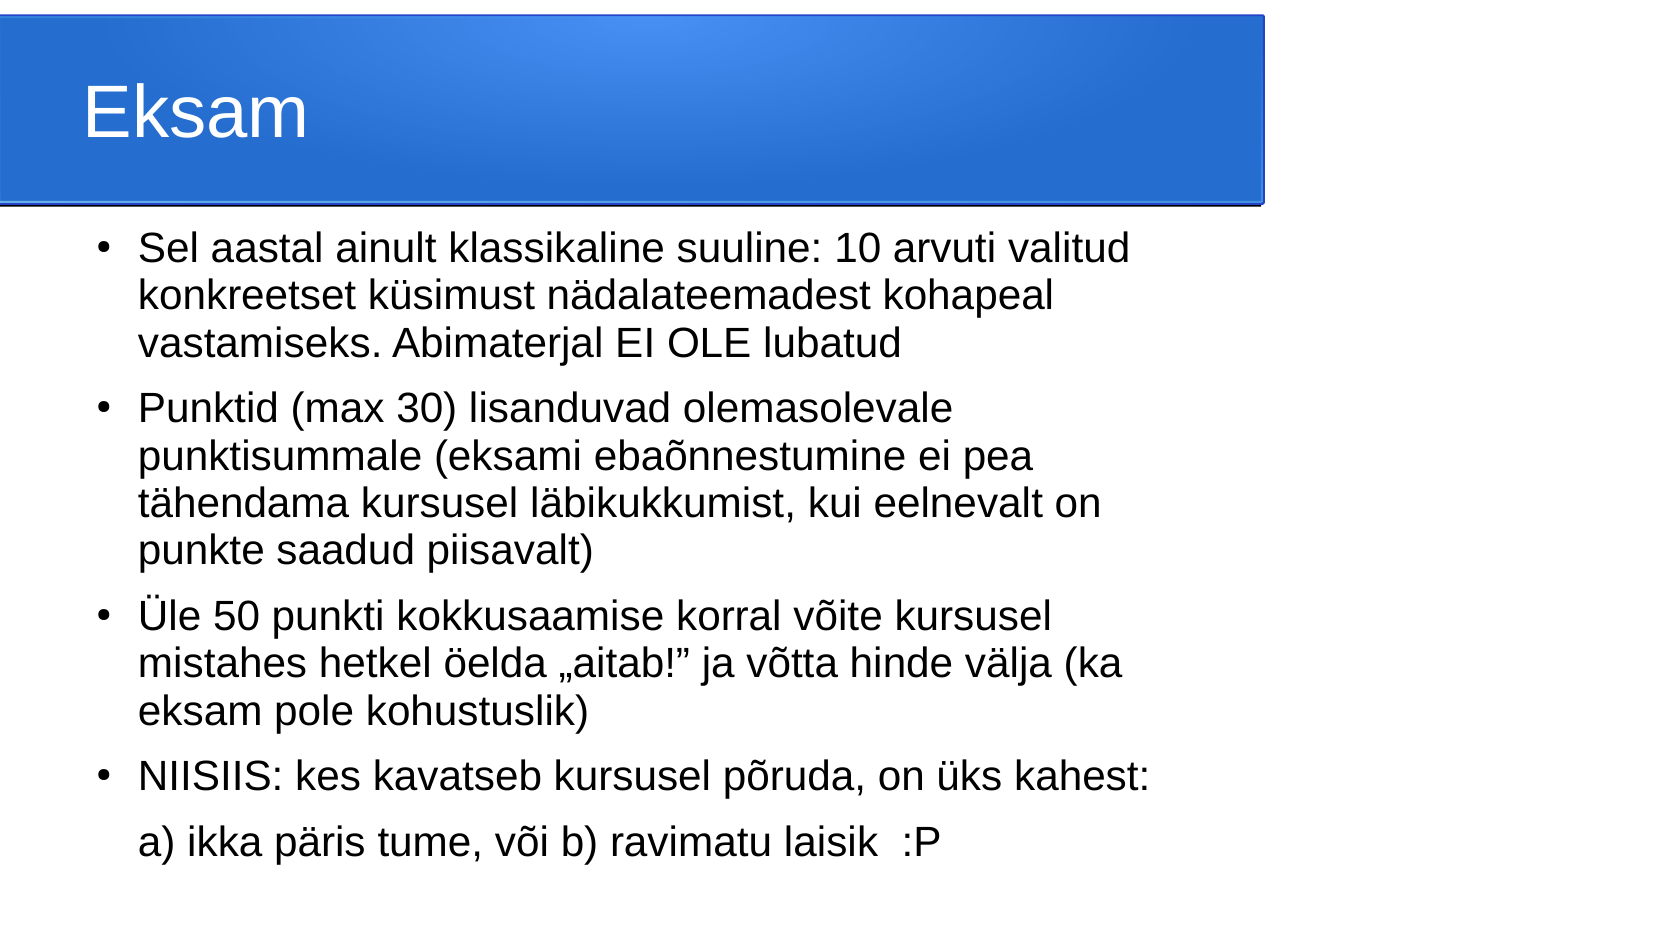

# Eksam
Sel aastal ainult klassikaline suuline: 10 arvuti valitud konkreetset küsimust nädalateemadest kohapeal vastamiseks. Abimaterjal EI OLE lubatud
Punktid (max 30) lisanduvad olemasolevale punktisummale (eksami ebaõnnestumine ei pea tähendama kursusel läbikukkumist, kui eelnevalt on punkte saadud piisavalt)
Üle 50 punkti kokkusaamise korral võite kursusel mistahes hetkel öelda „aitab!” ja võtta hinde välja (ka eksam pole kohustuslik)
NIISIIS: kes kavatseb kursusel põruda, on üks kahest:
a) ikka päris tume, või b) ravimatu laisik :P